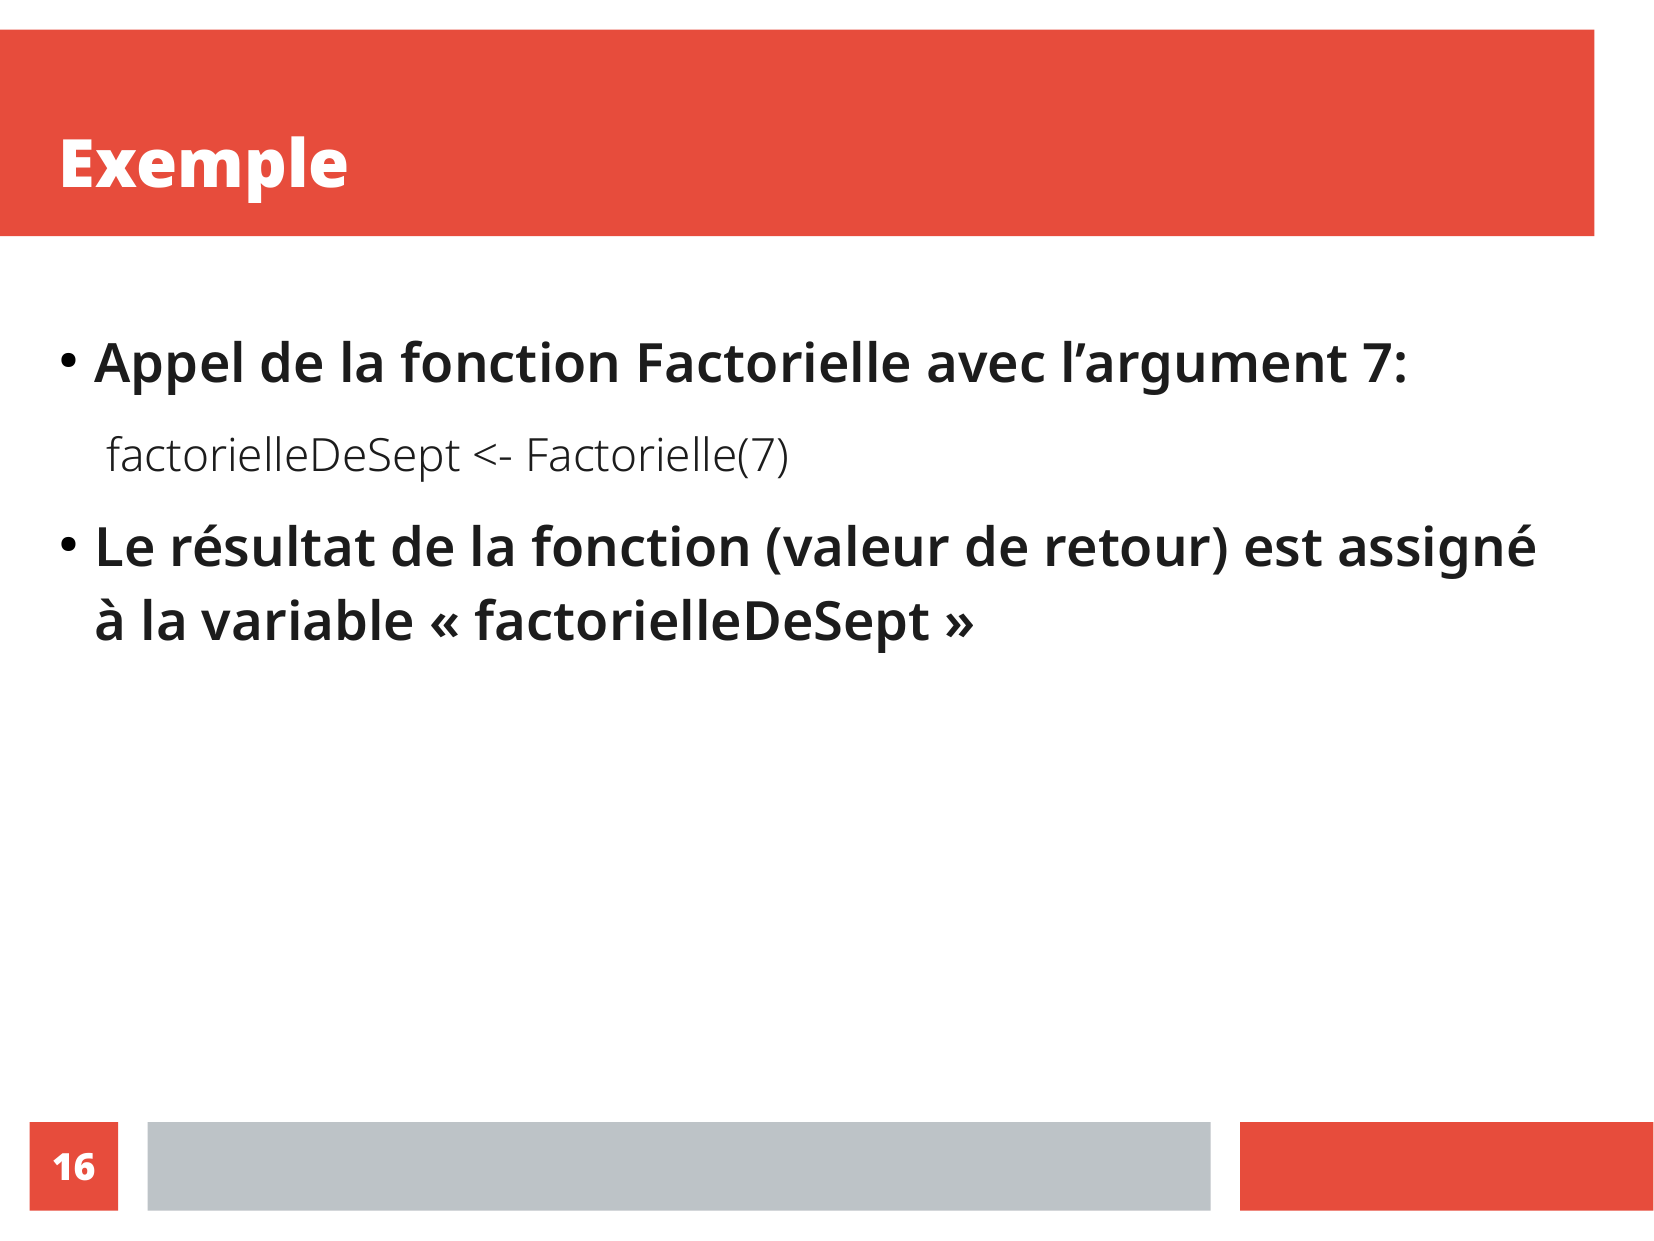

# Exemple
Appel de la fonction Factorielle avec l’argument 7:
factorielleDeSept <- Factorielle(7)
Le résultat de la fonction (valeur de retour) est assigné à la variable « factorielleDeSept »
16